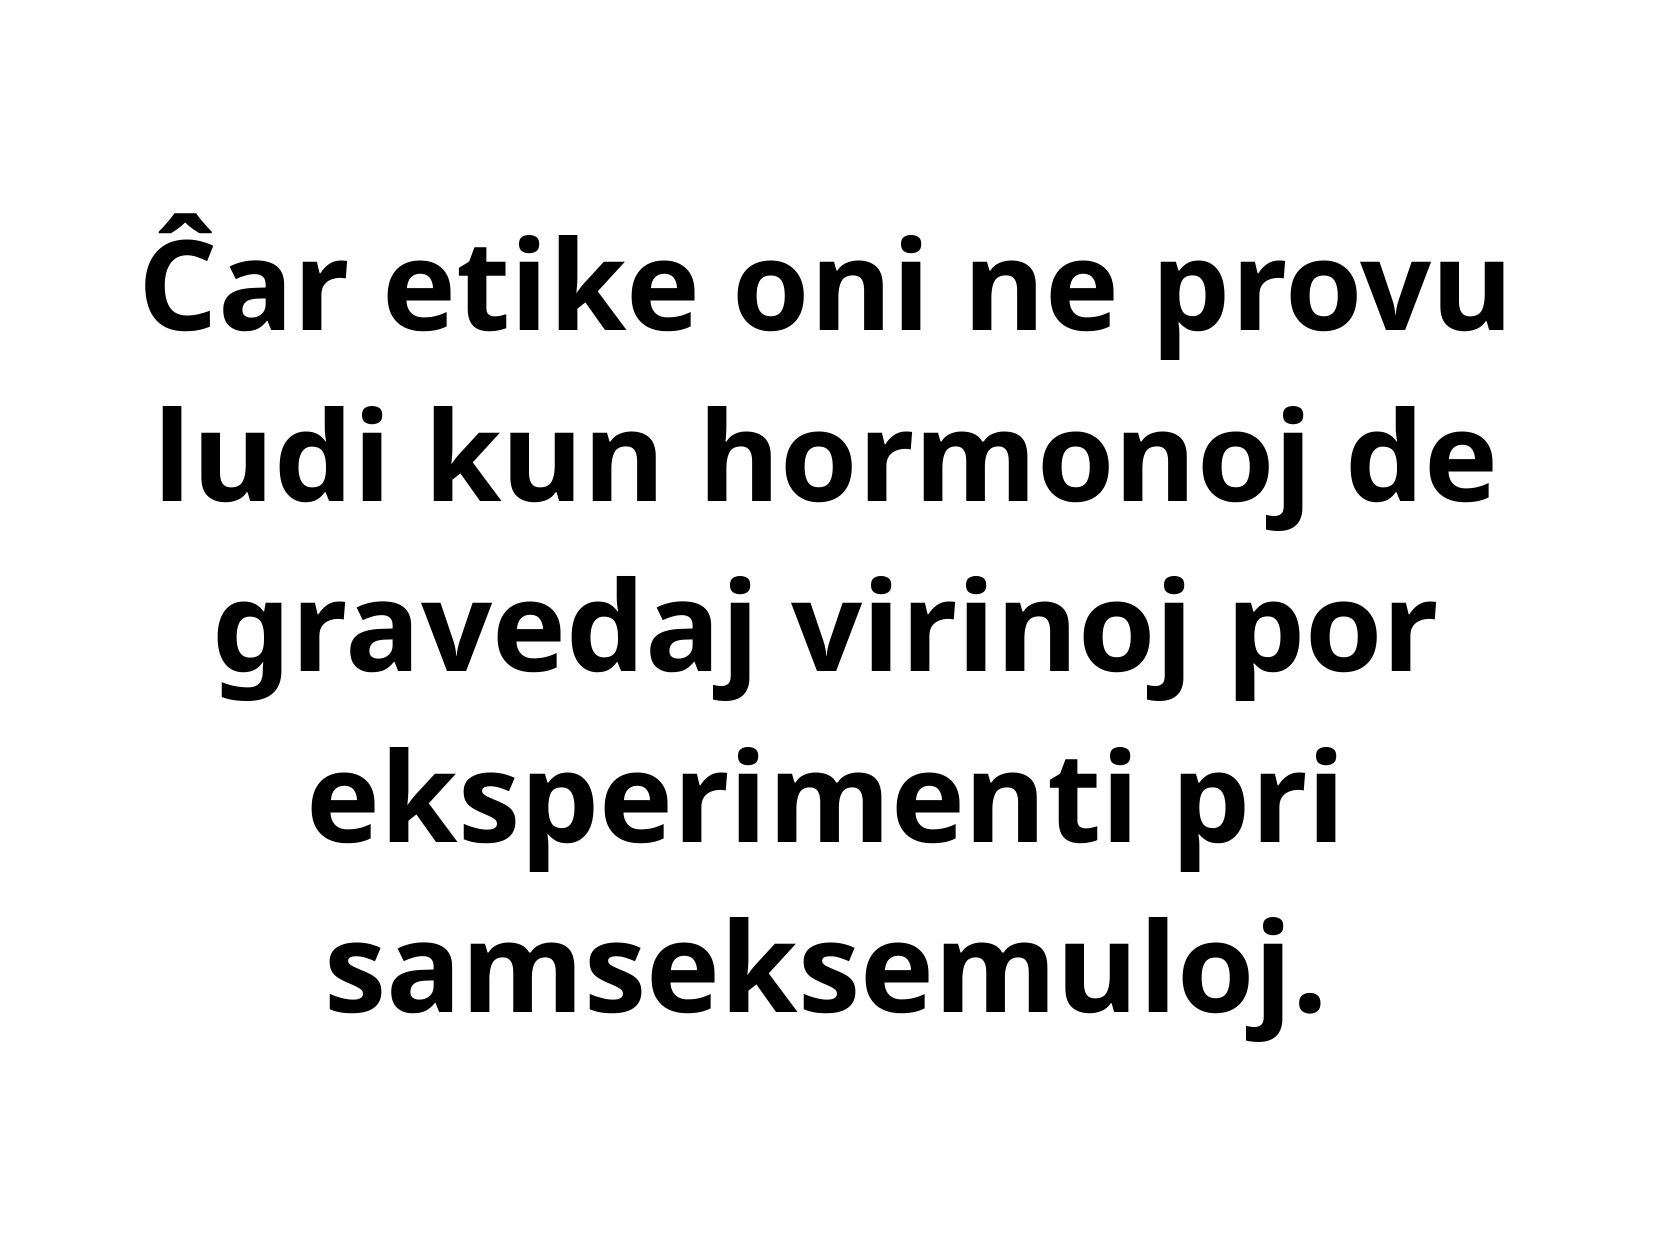

# Ĉar etike oni ne provu ludi kun hormonoj de gravedaj virinoj por eksperimenti pri samseksemuloj.